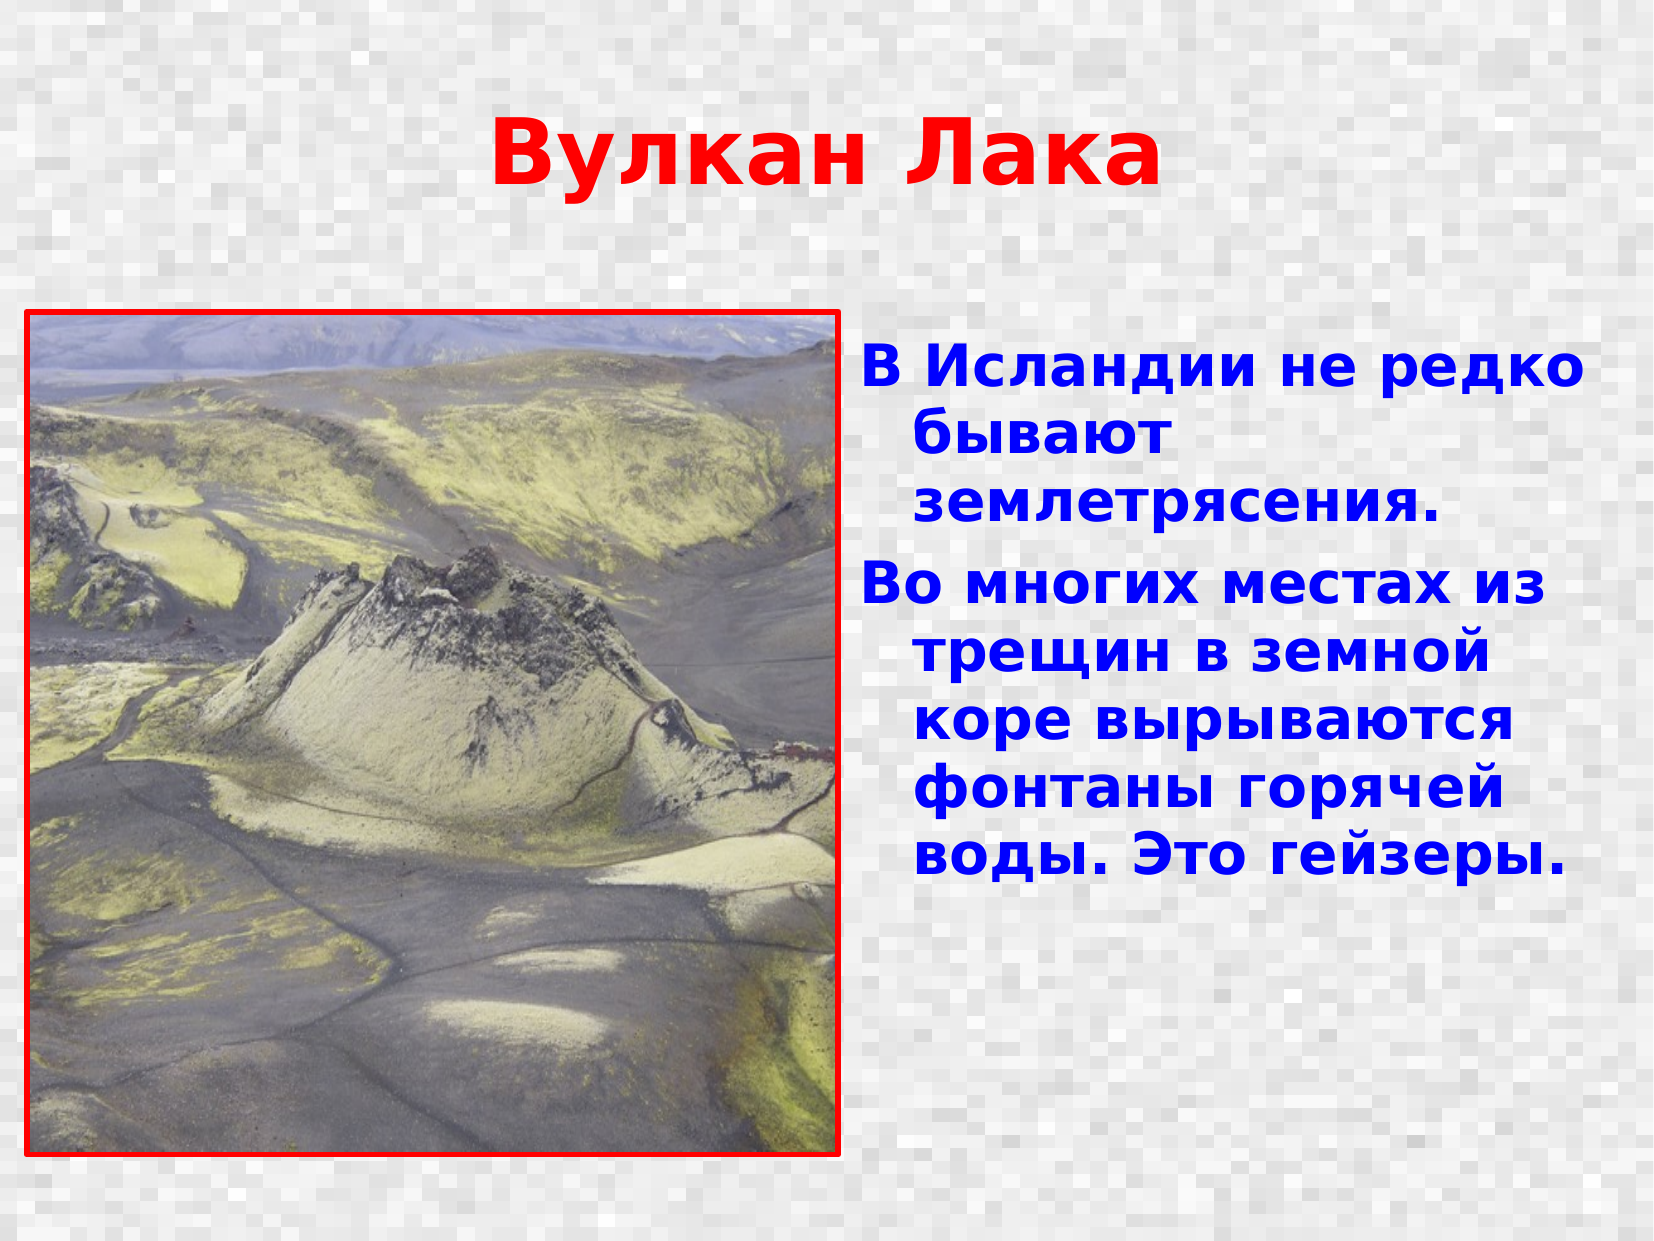

# Вулкан Лака
В Исландии не редко бывают землетрясения.
Во многих местах из трещин в земной коре вырываются фонтаны горячей воды. Это гейзеры.